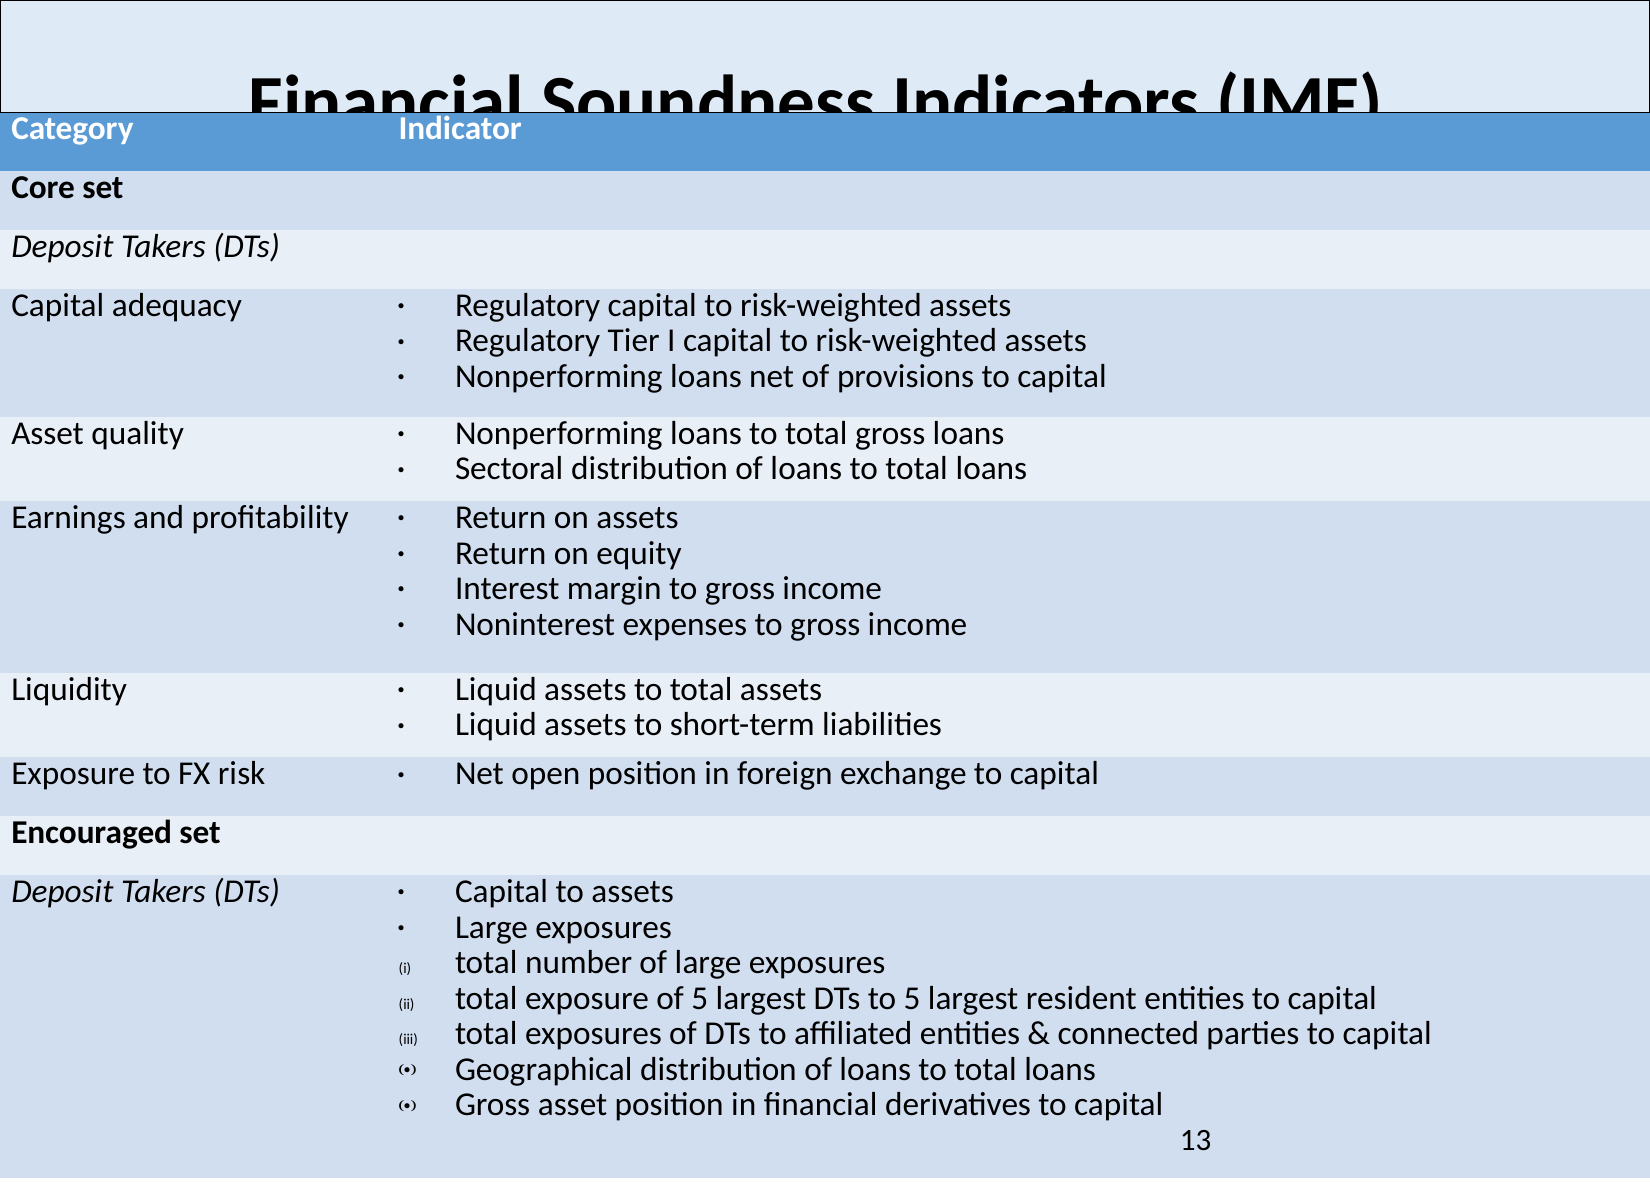

# Financial Soundness Indicators (IMF)
| Category | Indicator |
| --- | --- |
| Core set | |
| Deposit Takers (DTs) | |
| Capital adequacy | Regulatory capital to risk-weighted assets Regulatory Tier I capital to risk-weighted assets Nonperforming loans net of provisions to capital |
| Asset quality | Nonperforming loans to total gross loans Sectoral distribution of loans to total loans |
| Earnings and profitability | Return on assets Return on equity Interest margin to gross income Noninterest expenses to gross income |
| Liquidity | Liquid assets to total assets Liquid assets to short-term liabilities |
| Exposure to FX risk | Net open position in foreign exchange to capital |
| Encouraged set | |
| Deposit Takers (DTs) | Capital to assets Large exposures total number of large exposures total exposure of 5 largest DTs to 5 largest resident entities to capital total exposures of DTs to affiliated entities & connected parties to capital Geographical distribution of loans to total loans Gross asset position in financial derivatives to capital |